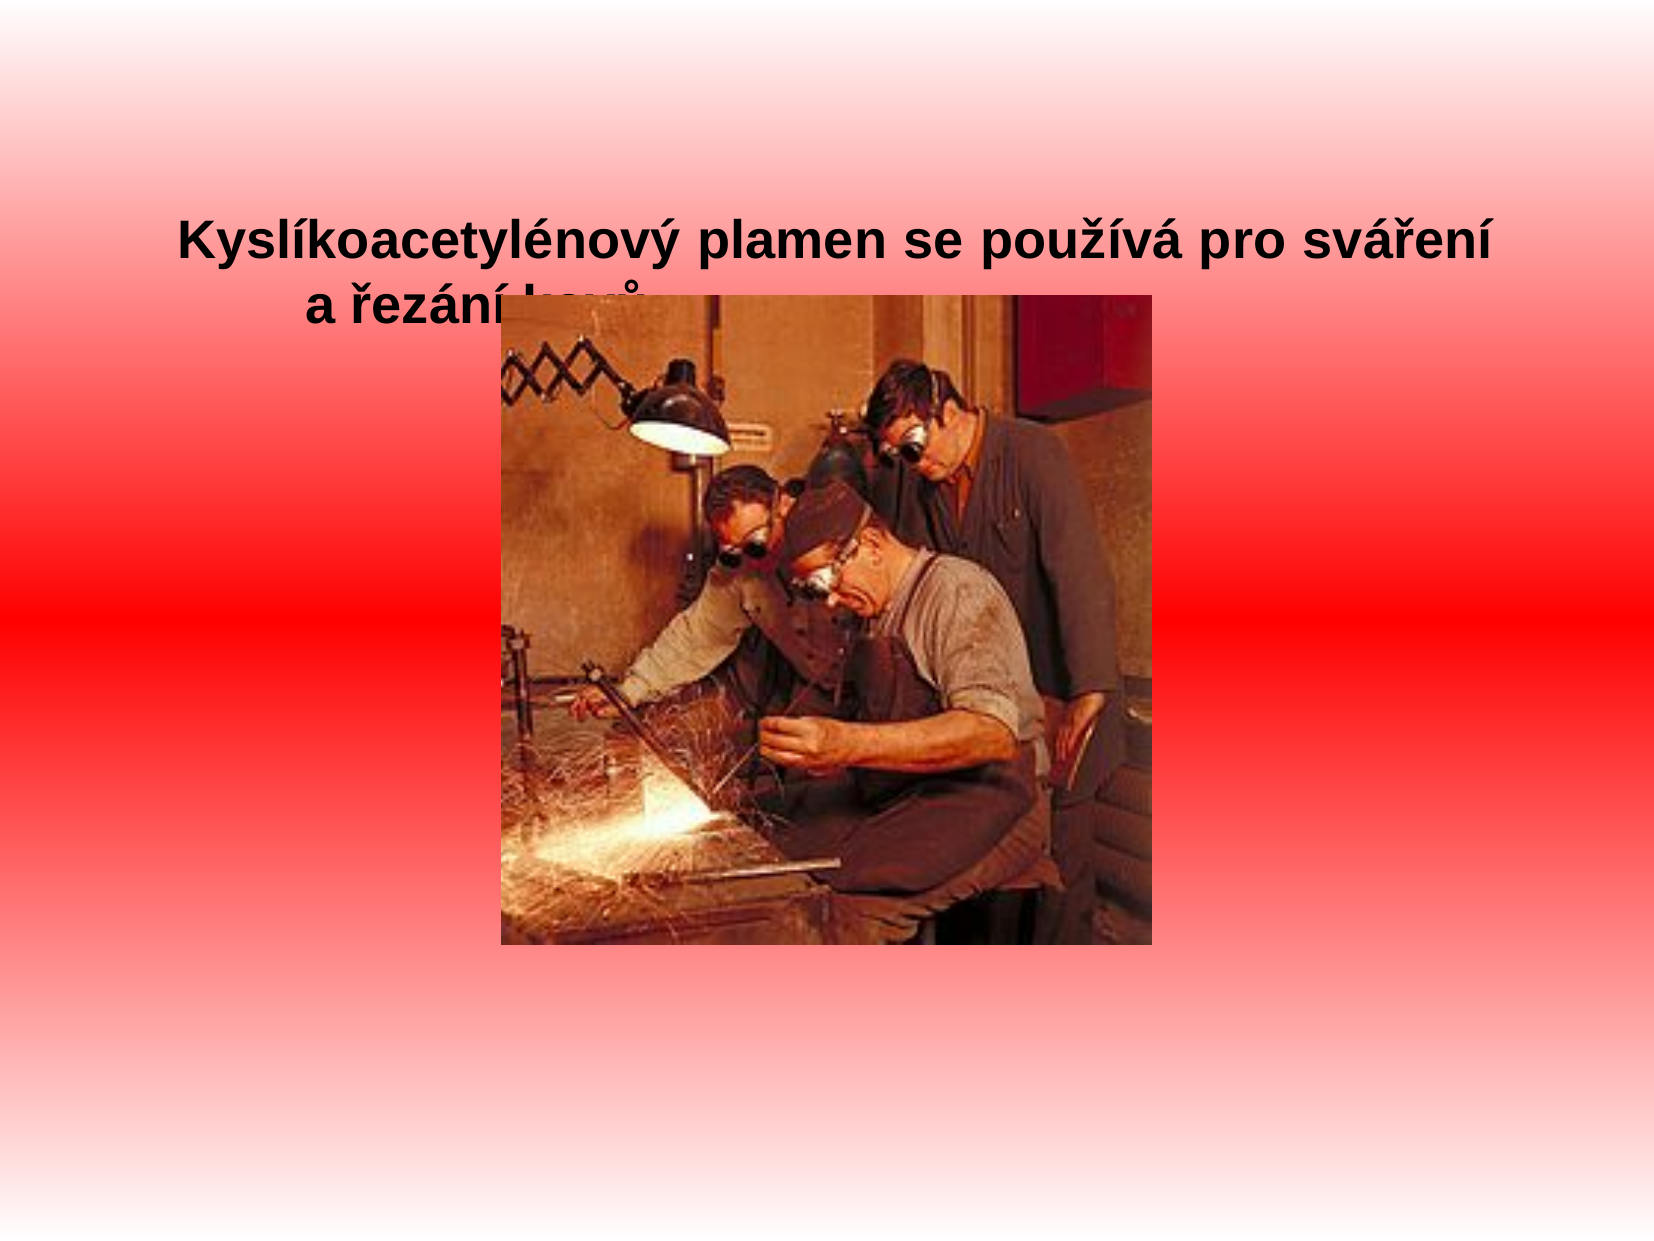

# Kyslíkoacetylénový plamen se používá pro sváření a řezání kovů.